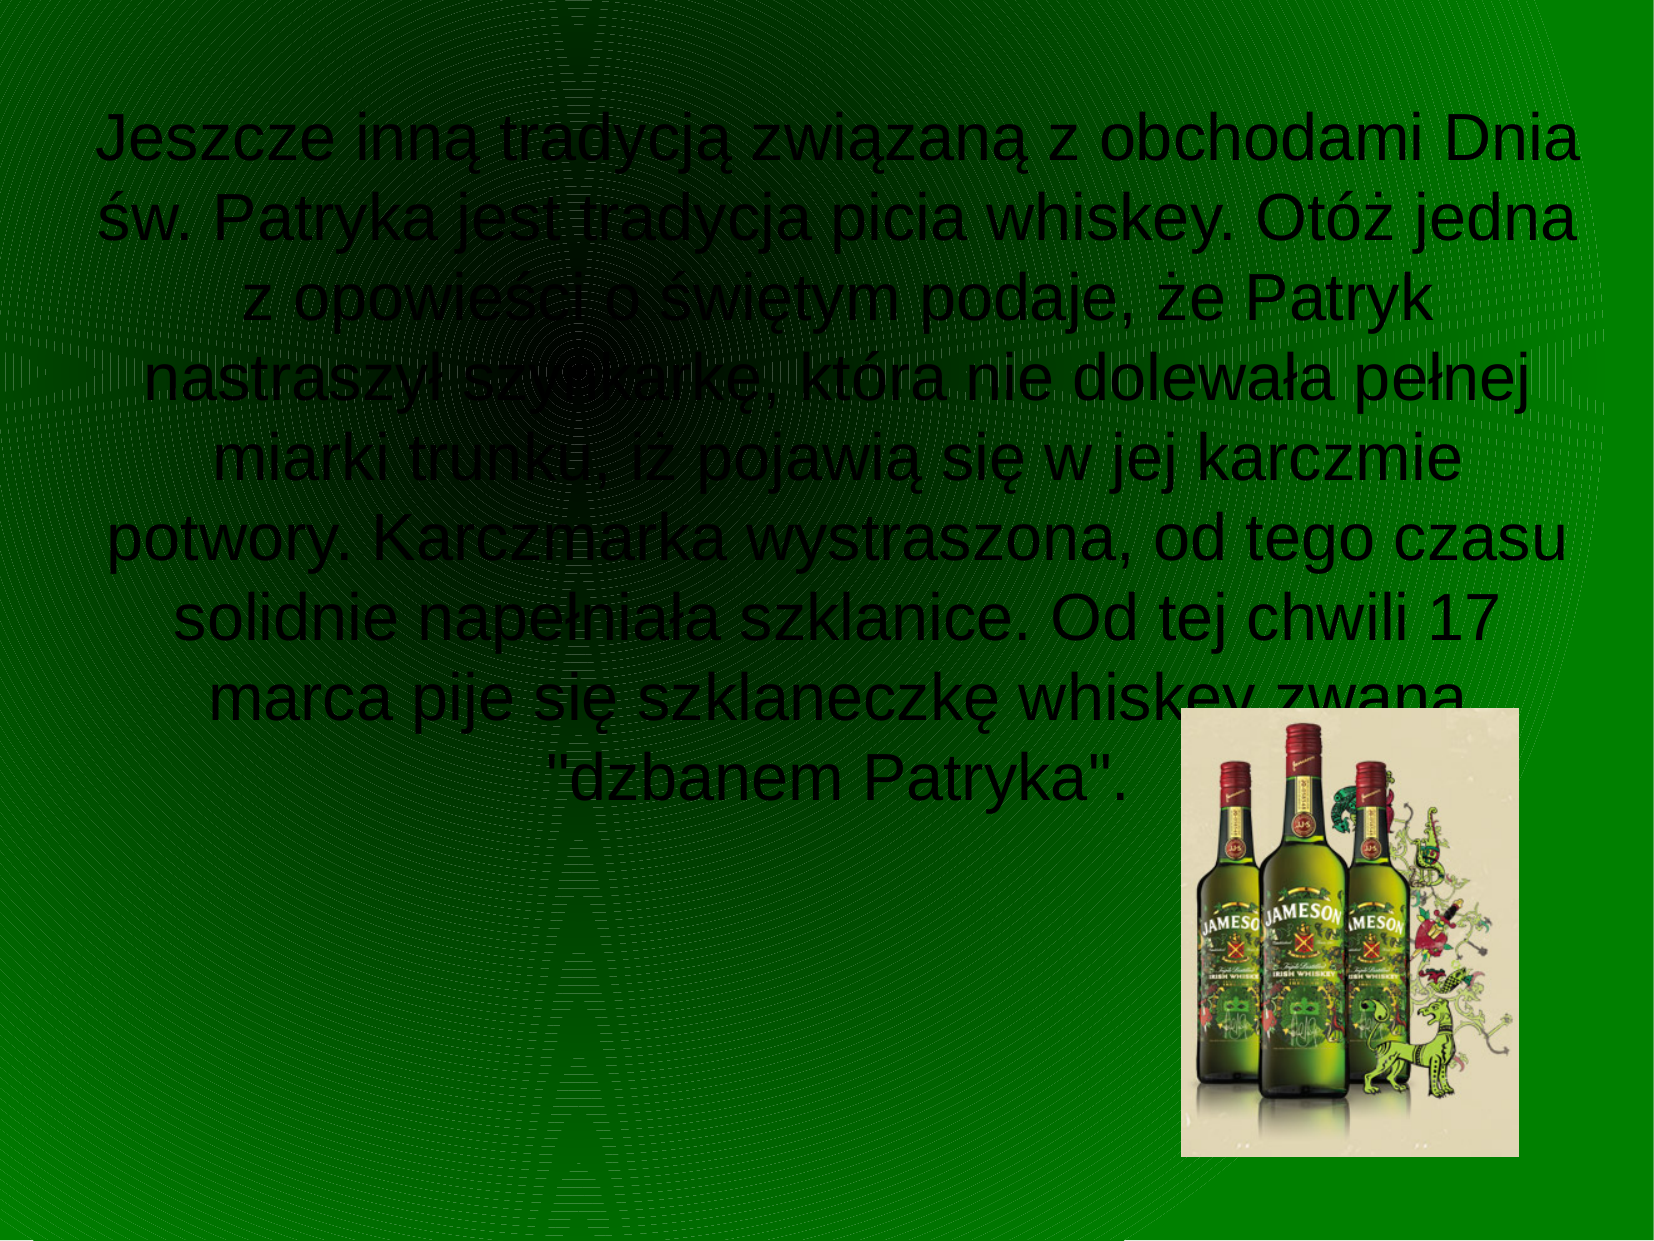

# Jeszcze inną tradycją związaną z obchodami Dnia św. Patryka jest tradycja picia whiskey. Otóż jedna z opowieści o świętym podaje, że Patryk nastraszył szynkarkę, która nie dolewała pełnej miarki trunku, iż pojawią się w jej karczmie potwory. Karczmarka wystraszona, od tego czasu solidnie napełniała szklanice. Od tej chwili 17 marca pije się szklaneczkę whiskey zwaną "dzbanem Patryka".